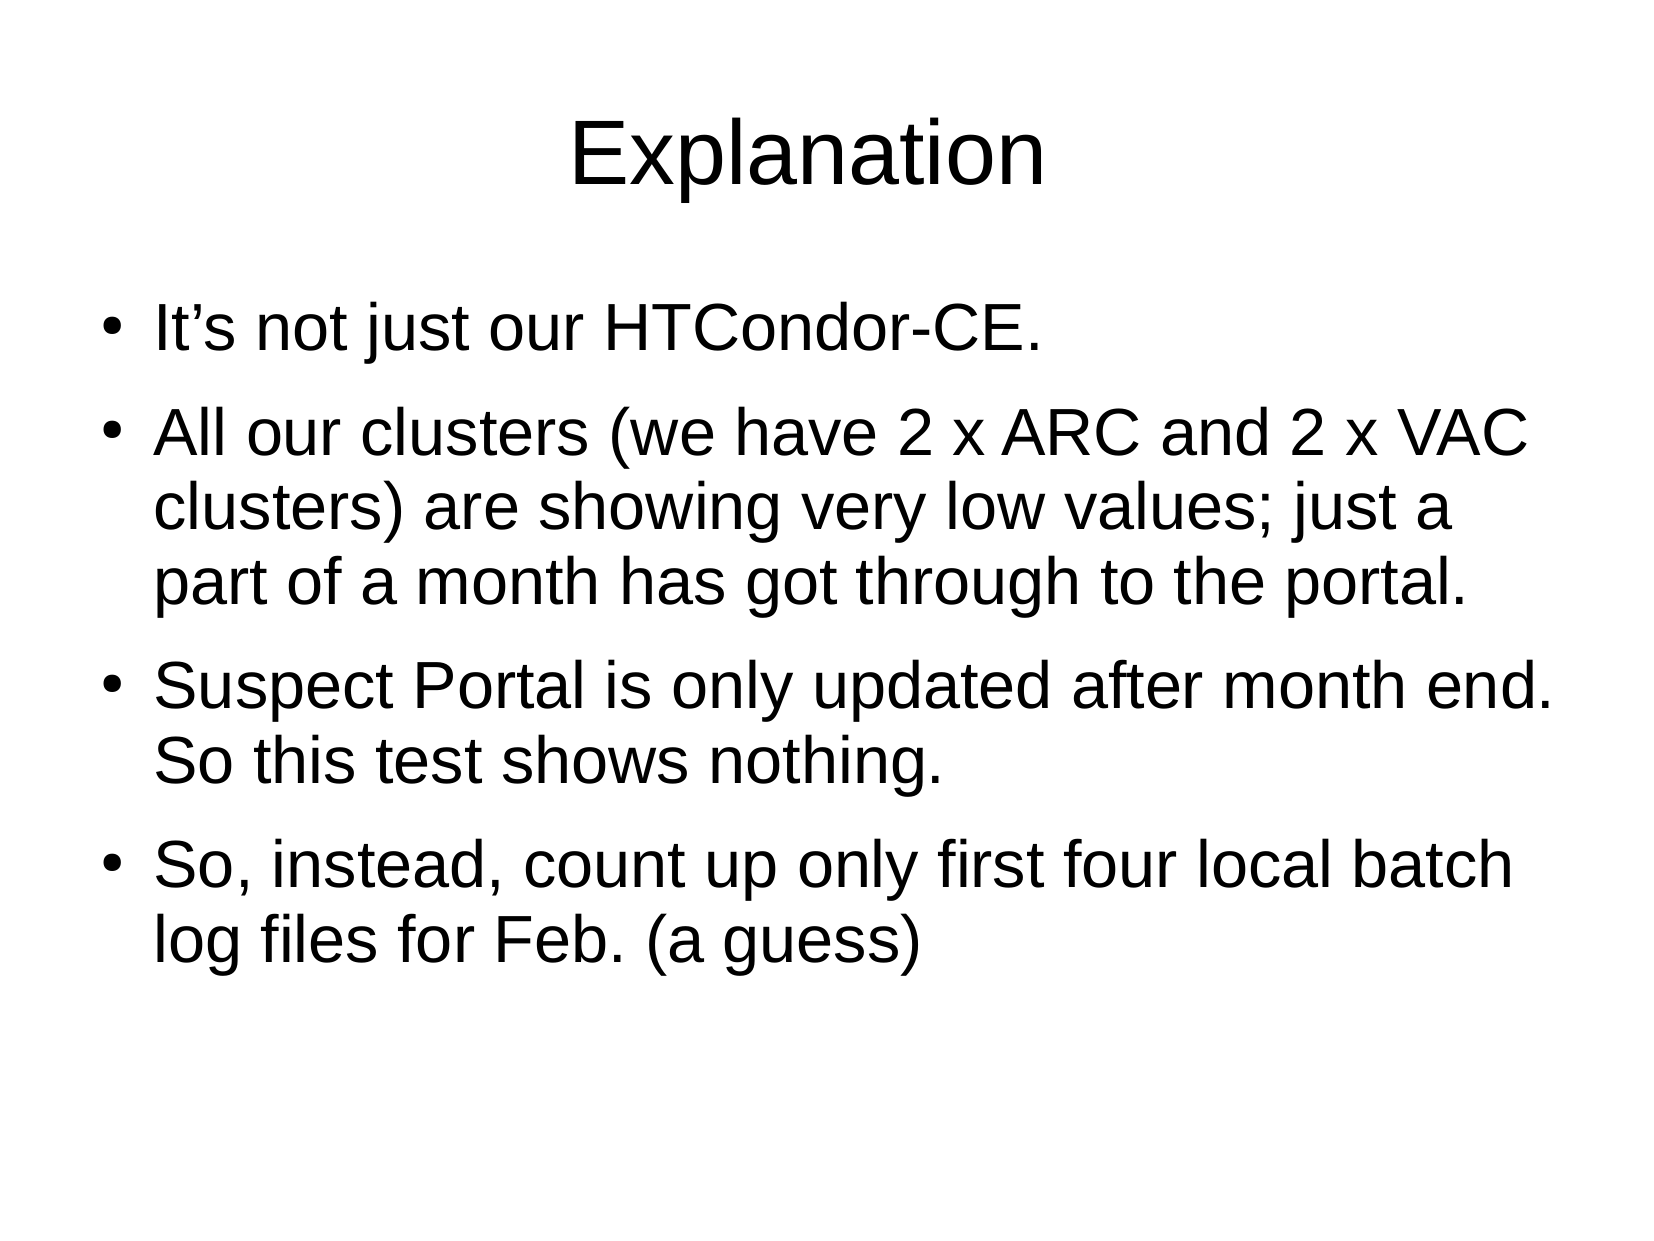

# Explanation
It’s not just our HTCondor-CE.
All our clusters (we have 2 x ARC and 2 x VAC clusters) are showing very low values; just a part of a month has got through to the portal.
Suspect Portal is only updated after month end. So this test shows nothing.
So, instead, count up only first four local batch log files for Feb. (a guess)